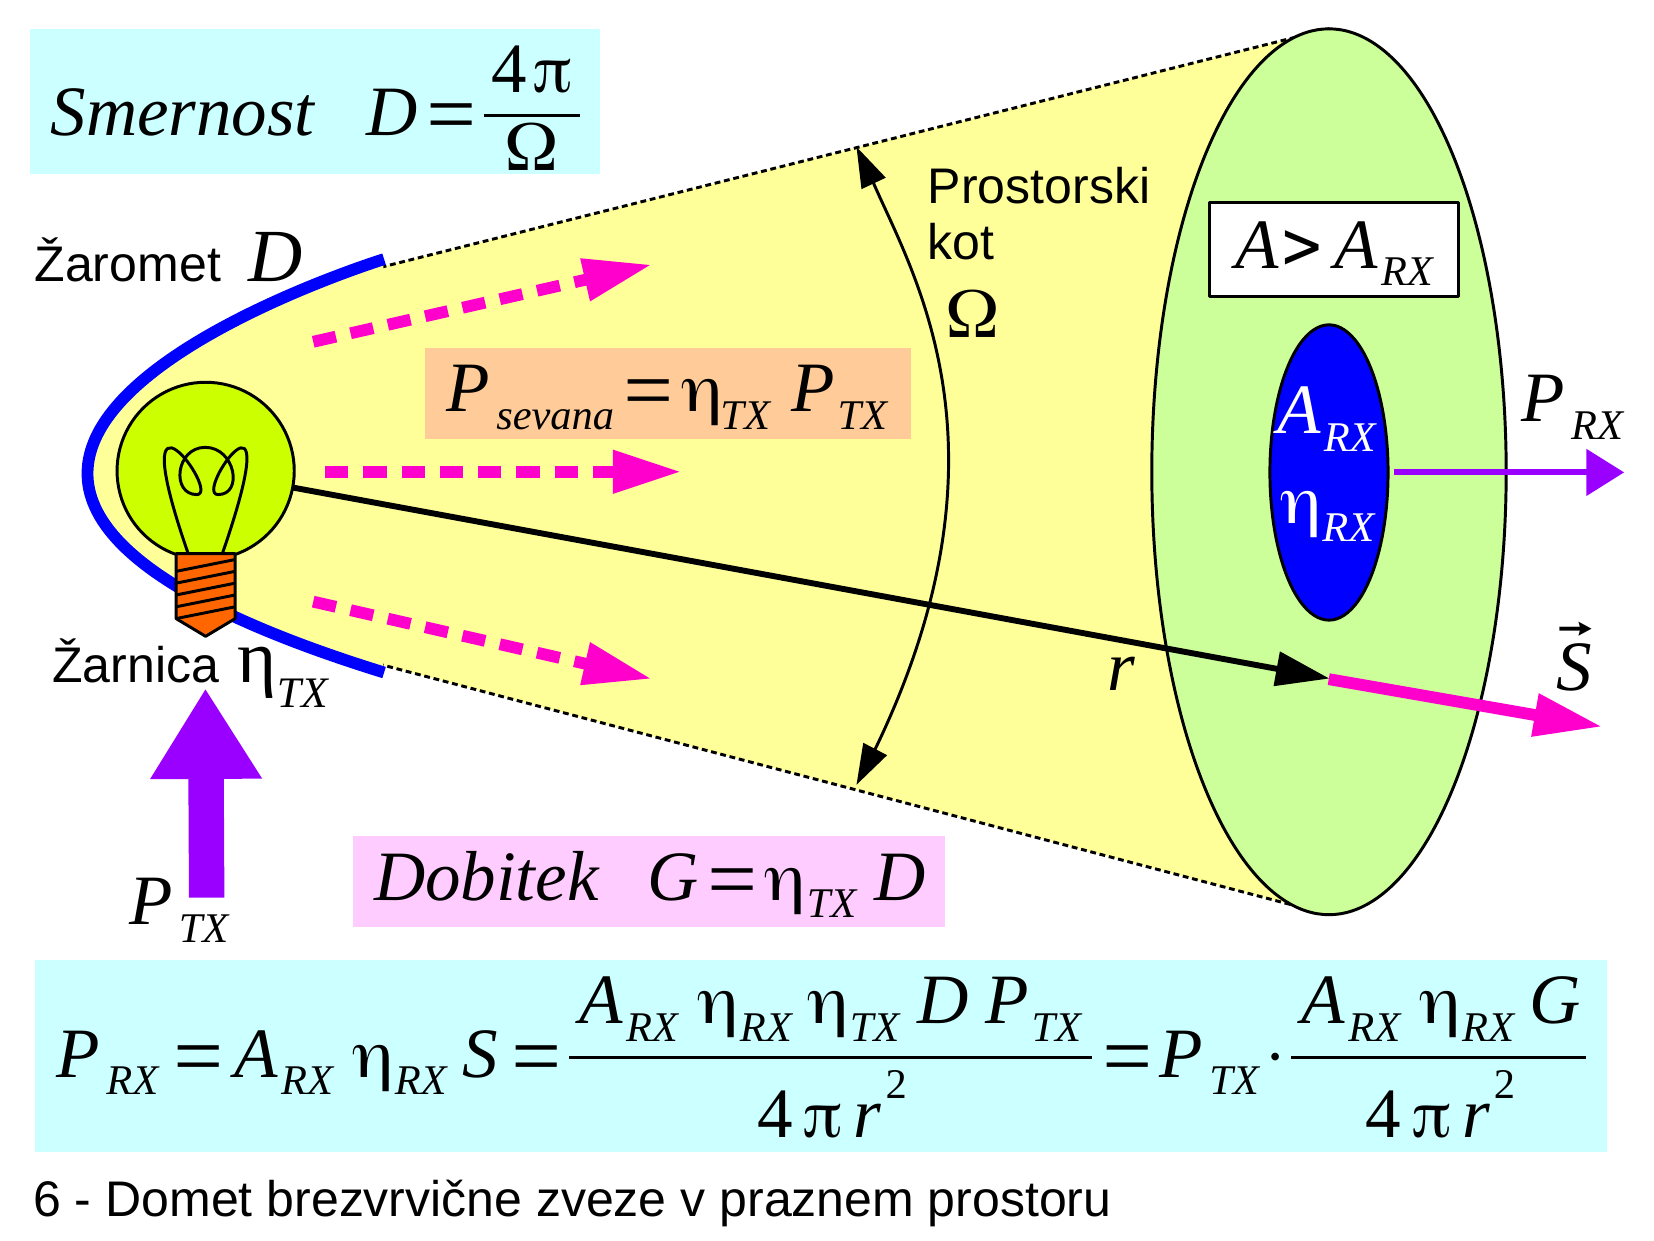

Prostorski
kot
Žaromet D
Žarnica ηTX
6 - Domet brezvrvične zveze v praznem prostoru